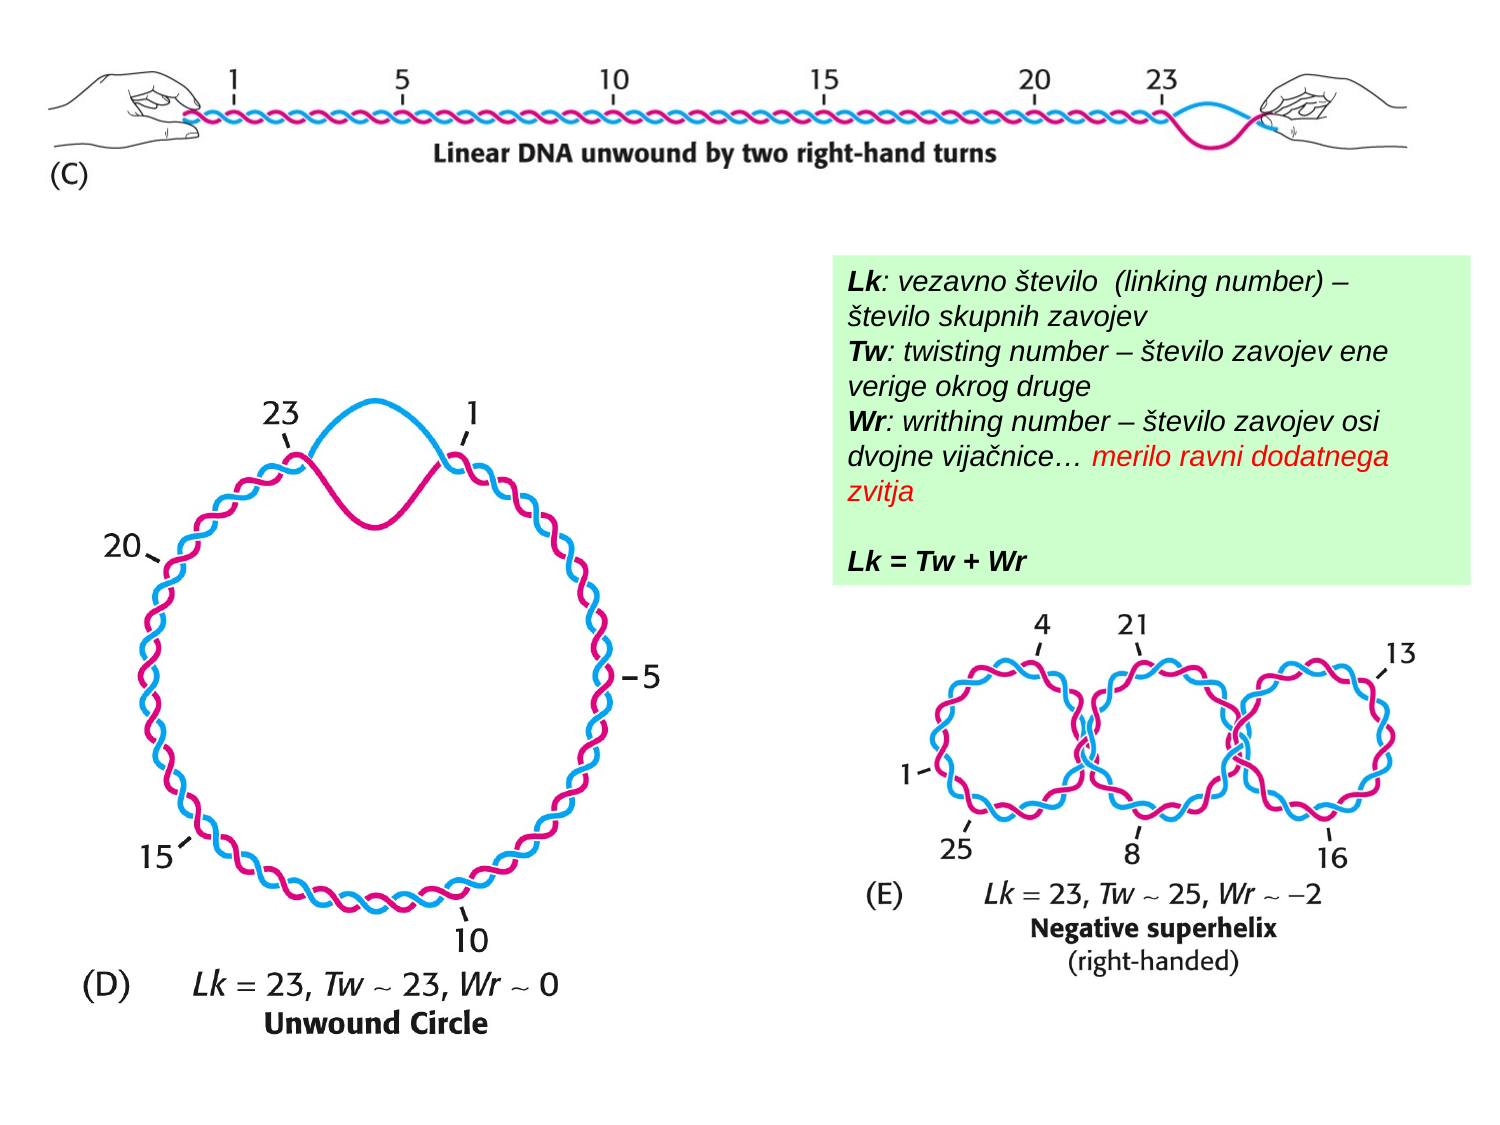

Lk: vezavno število (linking number) –
število skupnih zavojev
Tw: twisting number – število zavojev ene verige okrog druge
Wr: writhing number – število zavojev osi dvojne vijačnice… merilo ravni dodatnega zvitja
Lk = Tw + Wr